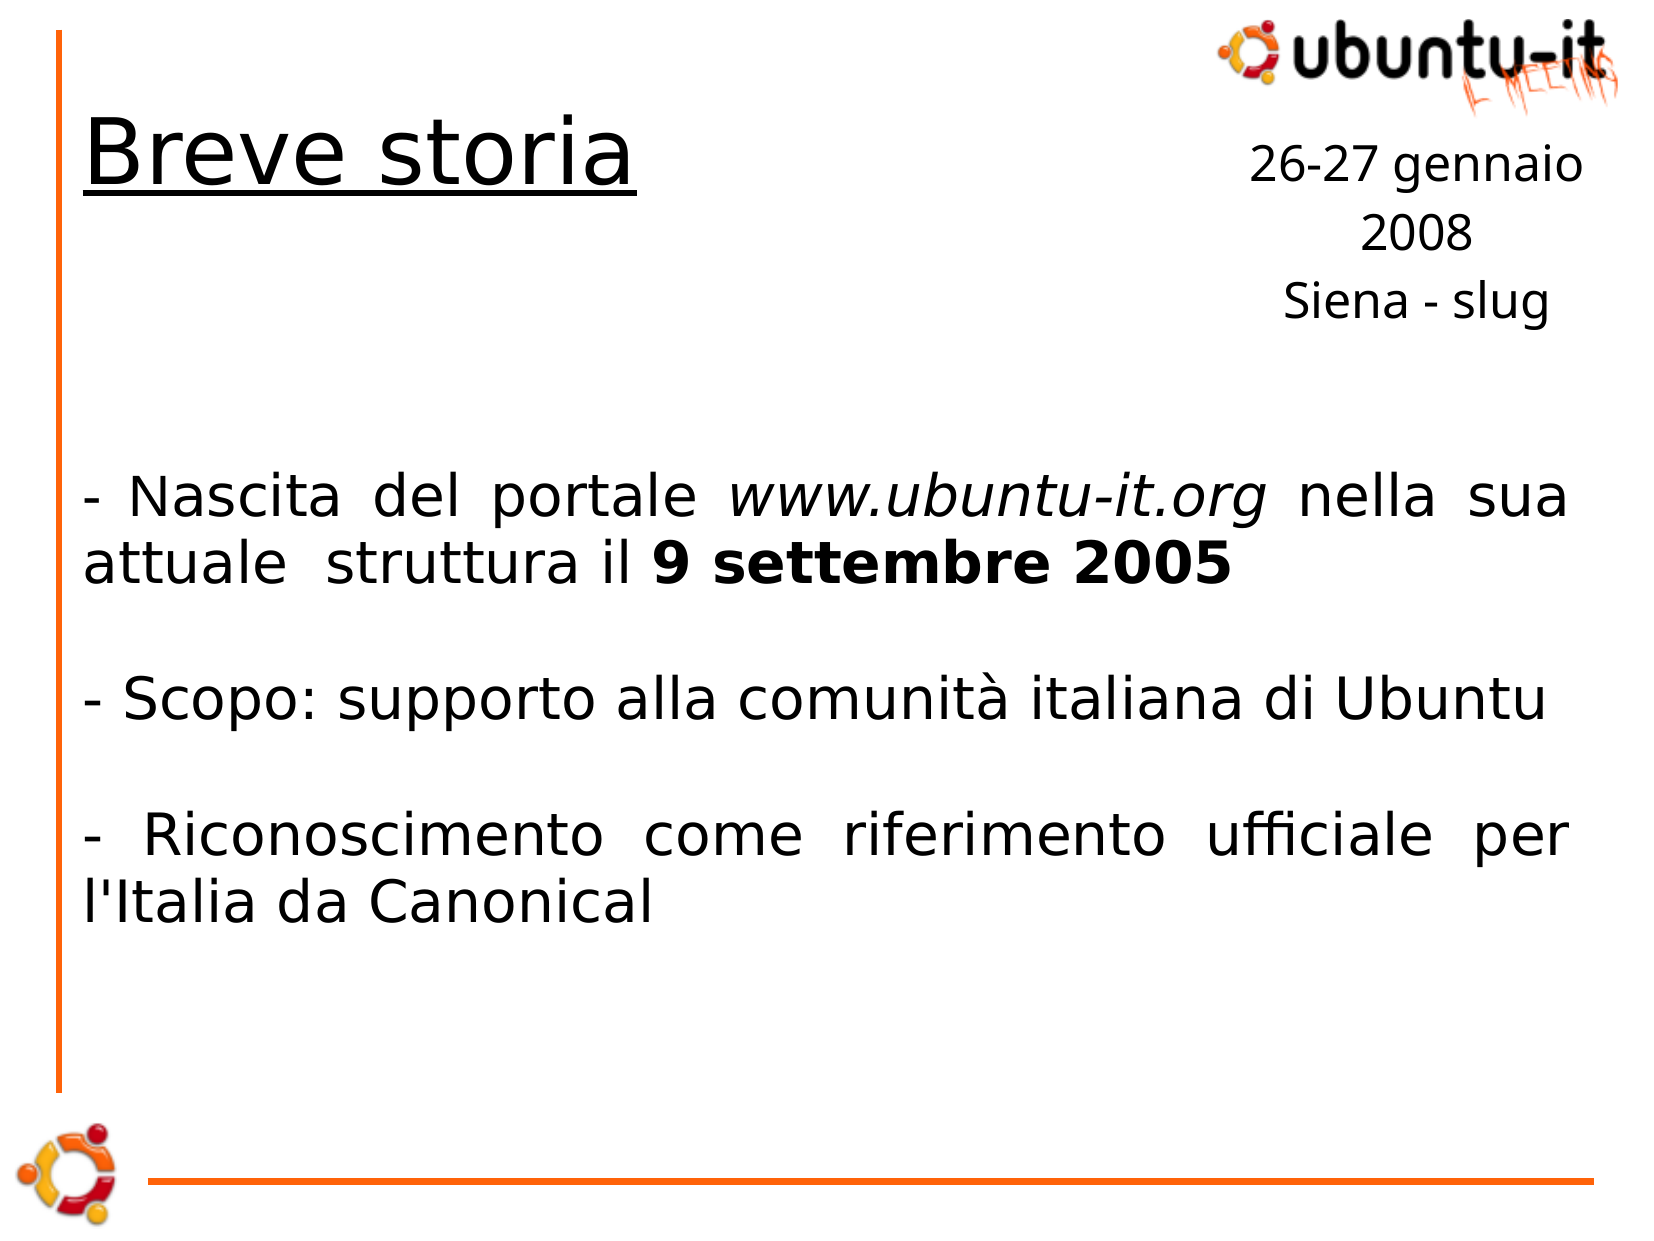

# Breve storia
- Nascita del portale www.ubuntu-it.org nella sua attuale struttura il 9 settembre 2005
- Scopo: supporto alla comunità italiana di Ubuntu
- Riconoscimento come riferimento ufficiale per l'Italia da Canonical